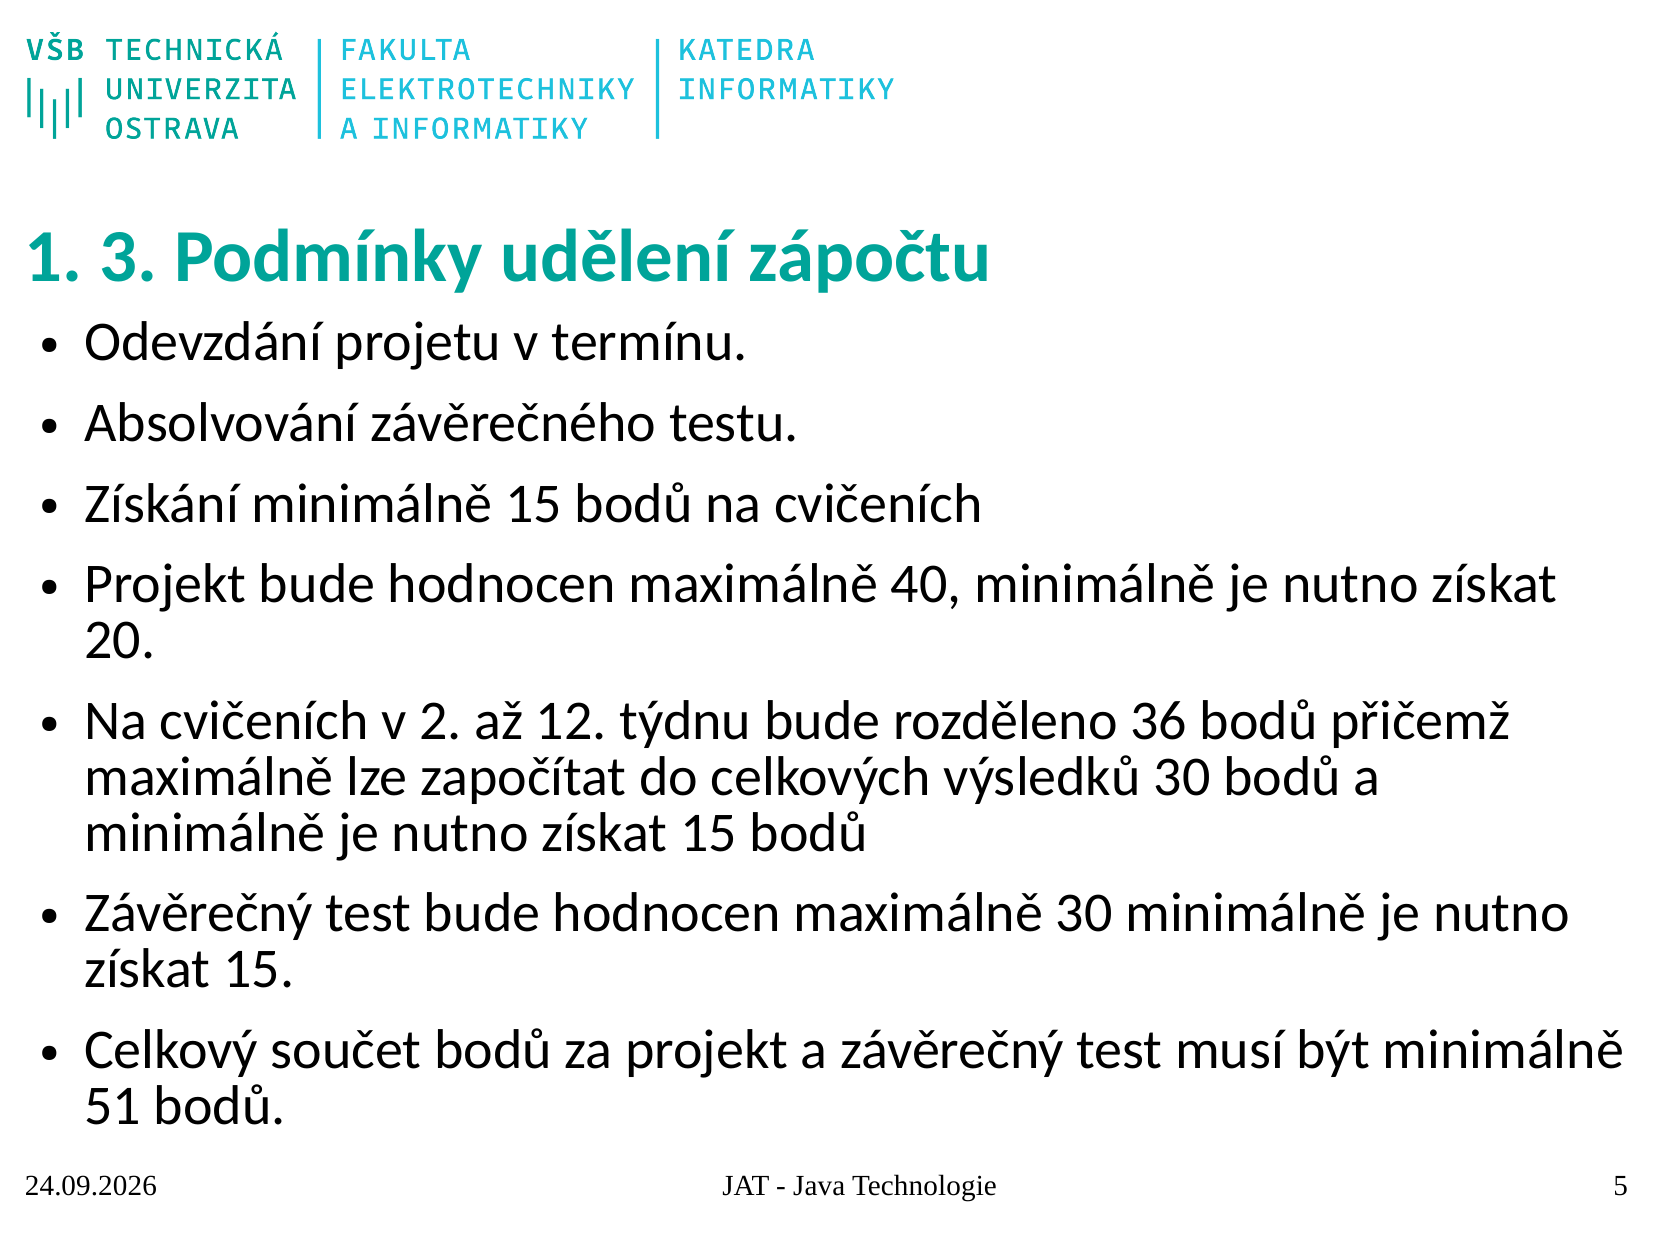

# 1. 3. Podmínky udělení zápočtu
Odevzdání projetu v termínu.
Absolvování závěrečného testu.
Získání minimálně 15 bodů na cvičeních
Projekt bude hodnocen maximálně 40, minimálně je nutno získat 20.
Na cvičeních v 2. až 12. týdnu bude rozděleno 36 bodů přičemž maximálně lze započítat do celkových výsledků 30 bodů a minimálně je nutno získat 15 bodů
Závěrečný test bude hodnocen maximálně 30 minimálně je nutno získat 15.
Celkový součet bodů za projekt a závěrečný test musí být minimálně 51 bodů.
JAT - Java Technologie
5